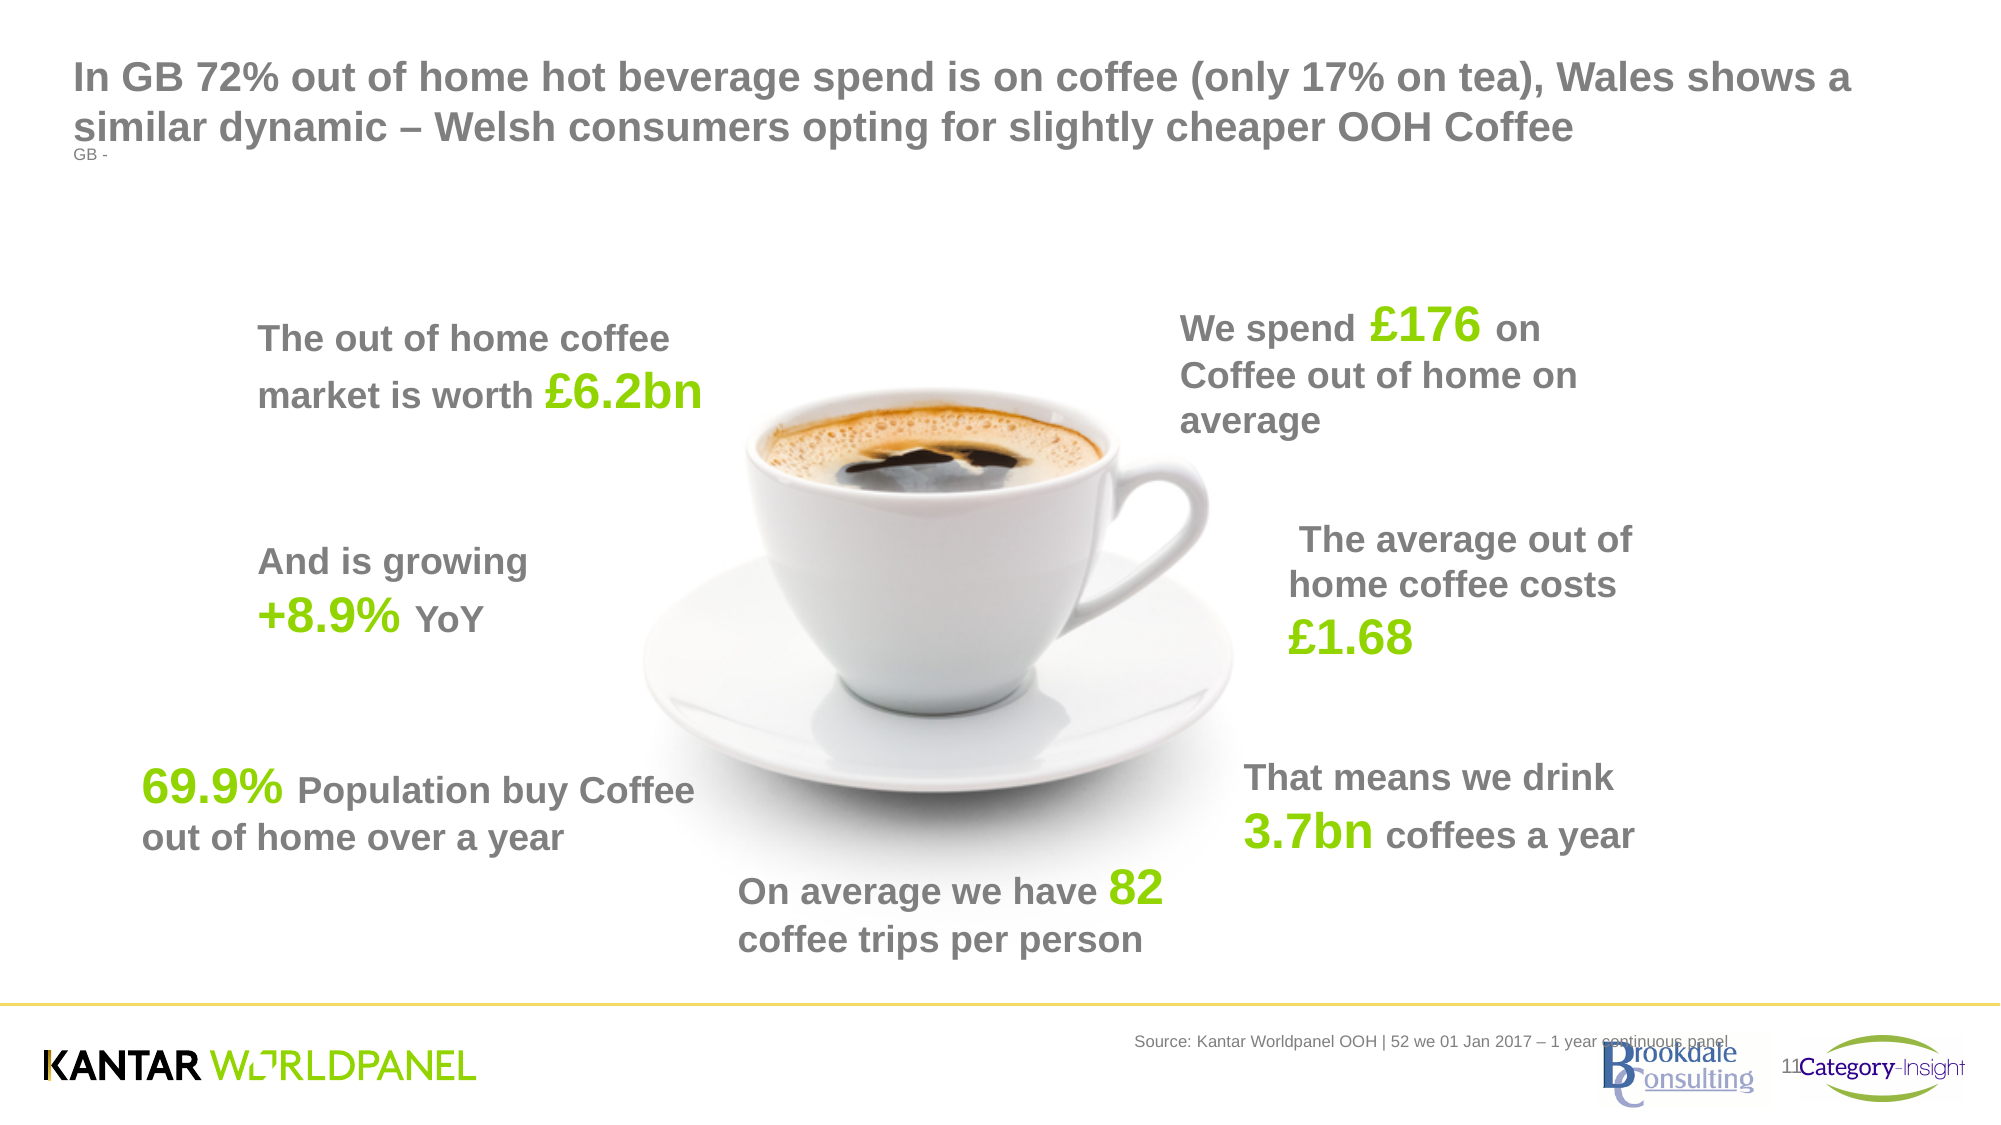

# In GB 72% out of home hot beverage spend is on coffee (only 17% on tea), Wales shows a similar dynamic – Welsh consumers opting for slightly cheaper OOH Coffee
GB -
The out of home coffee market is worth £6.2bn
We spend £176 on Coffee out of home on average
And is growing +8.9% YoY
 The average out of home coffee costs £1.68
69.9% Population buy Coffee out of home over a year
That means we drink 3.7bn coffees a year
On average we have 82 coffee trips per person
Source: Kantar Worldpanel OOH | 52 we 01 Jan 2017 – 1 year continuous panel